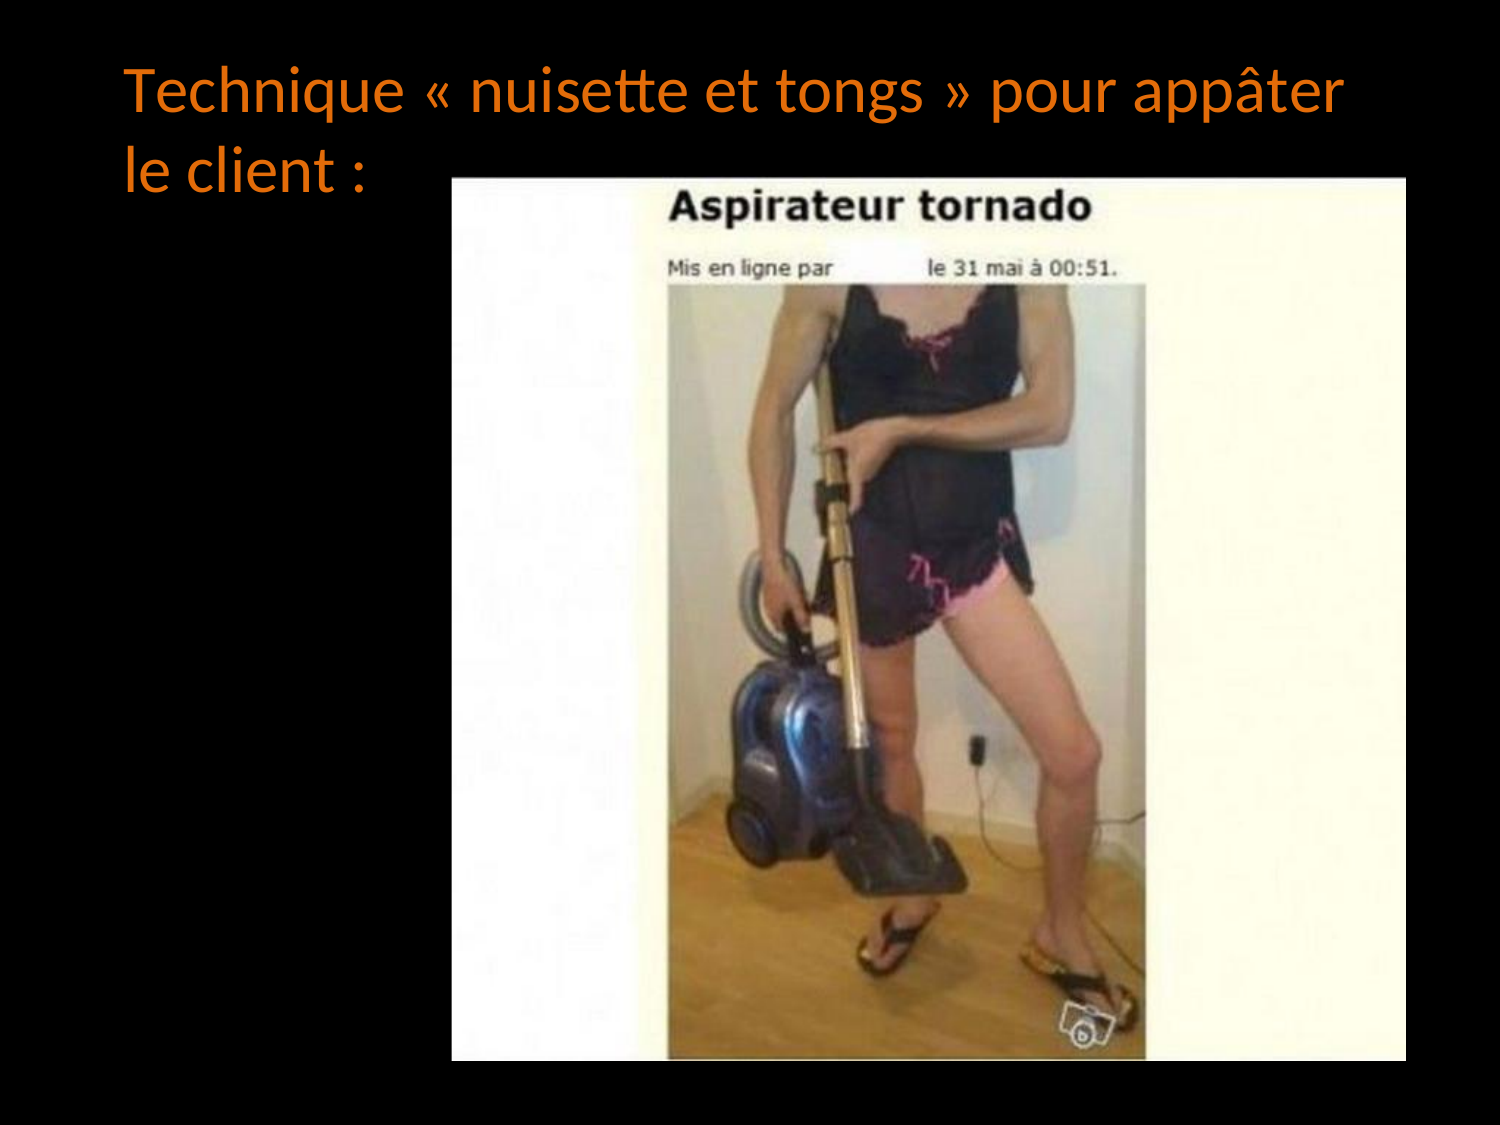

Technique « nuisette et tongs » pour appâter le client :
#